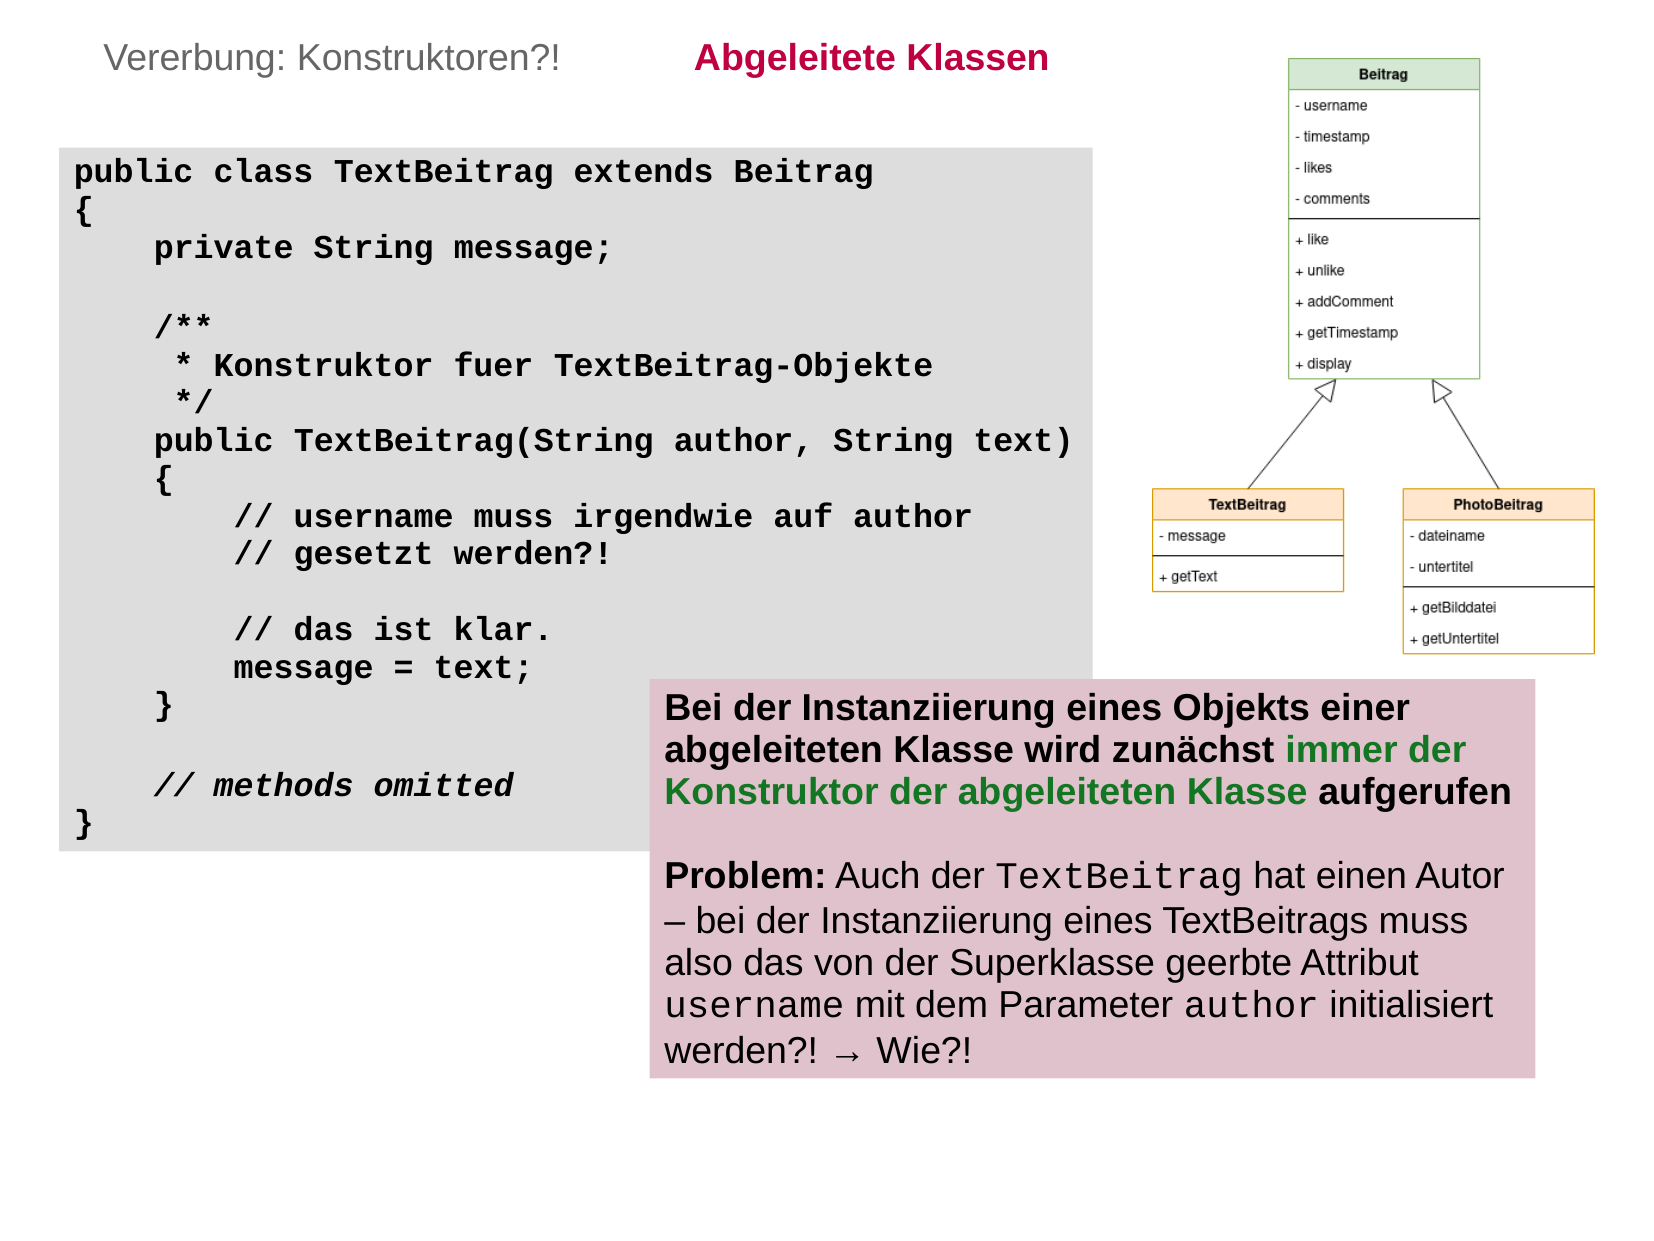

Vererbung: Konstruktoren?!		Abgeleitete Klassen
public class TextBeitrag extends Beitrag
{
 private String message;
 /**
 * Konstruktor fuer TextBeitrag-Objekte
 */
 public TextBeitrag(String author, String text)
 {
 // username muss irgendwie auf author
 // gesetzt werden?!
 // das ist klar.
 message = text;
 }
 // methods omitted
}
Bei der Instanziierung eines Objekts einer abgeleiteten Klasse wird zunächst immer der Konstruktor der abgeleiteten Klasse aufgerufen
Problem: Auch der TextBeitrag hat einen Autor – bei der Instanziierung eines TextBeitrags muss also das von der Superklasse geerbte Attribut username mit dem Parameter author initialisiert werden?! → Wie?!